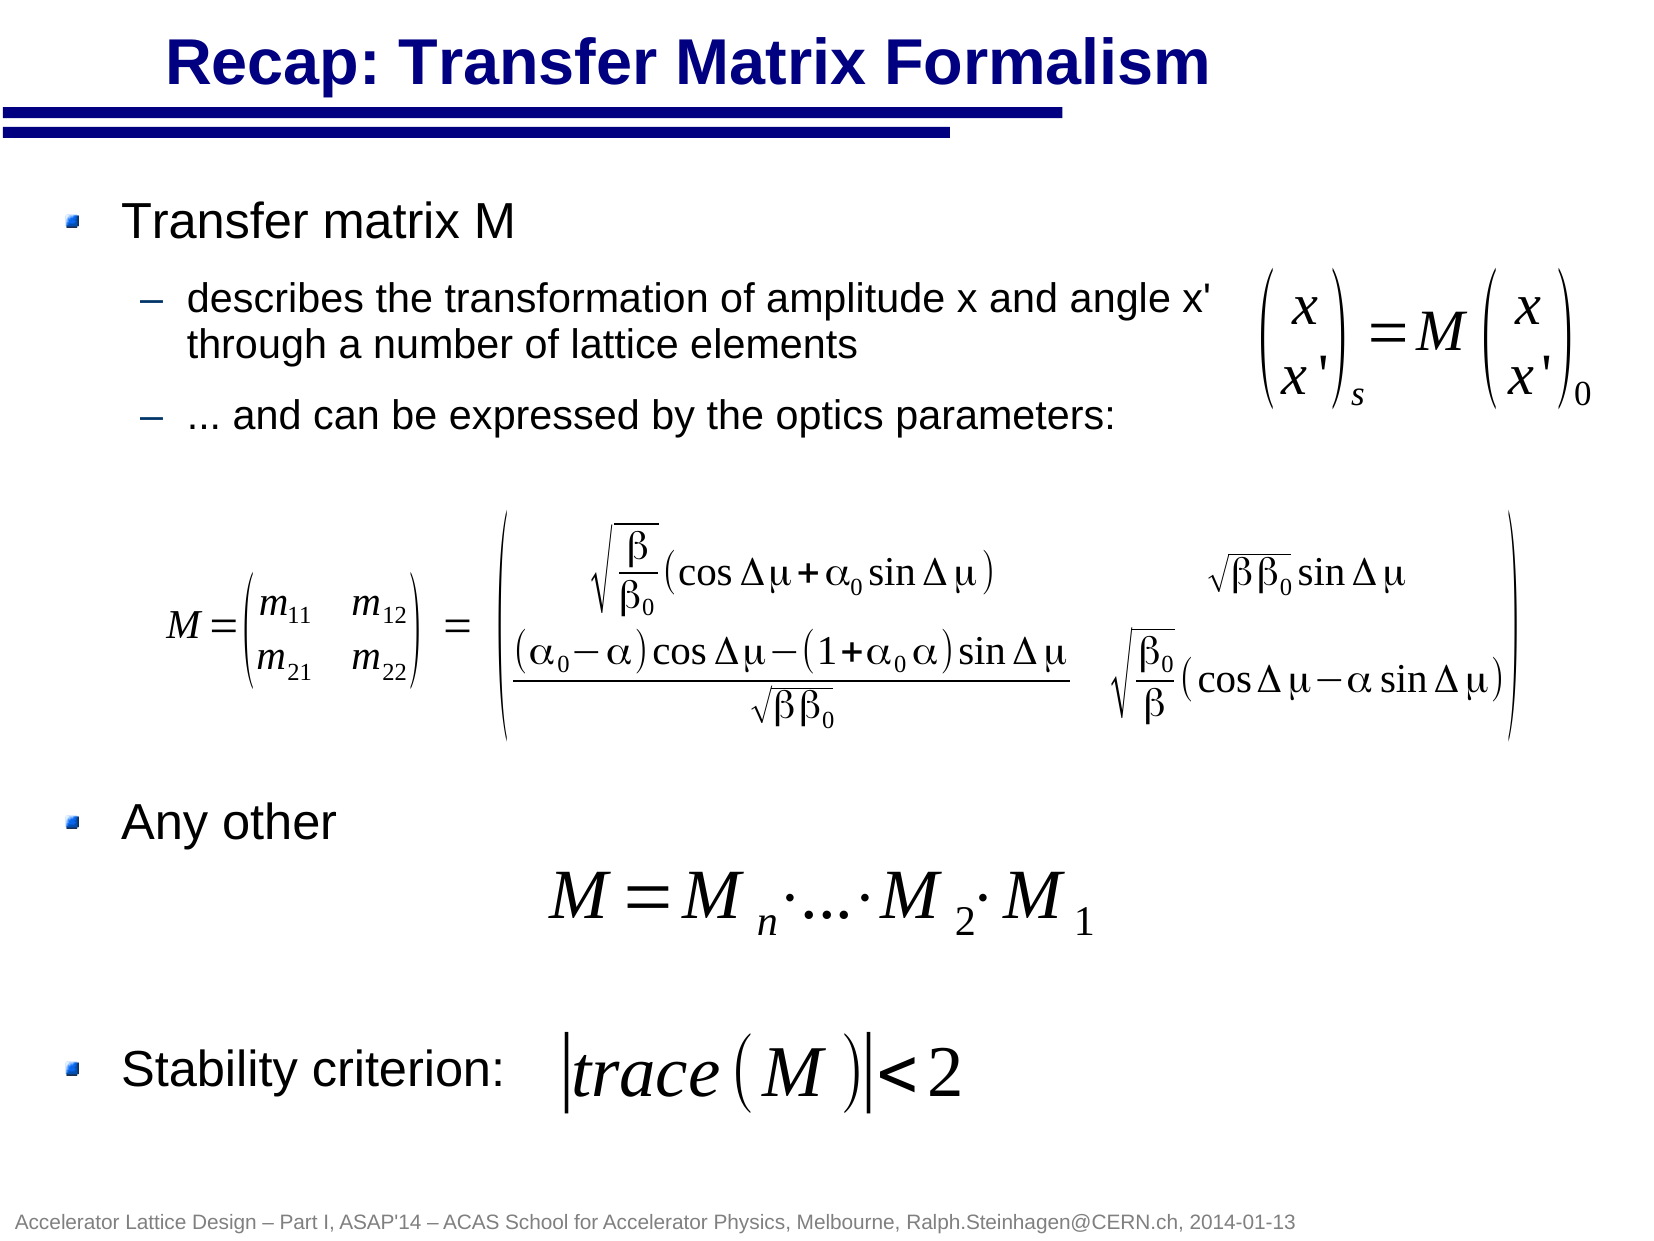

# Recap: Transfer Matrix Formalism
Transfer matrix M
describes the transformation of amplitude x and angle x'			through a number of lattice elements
... and can be expressed by the optics parameters:
Any other
Stability criterion: